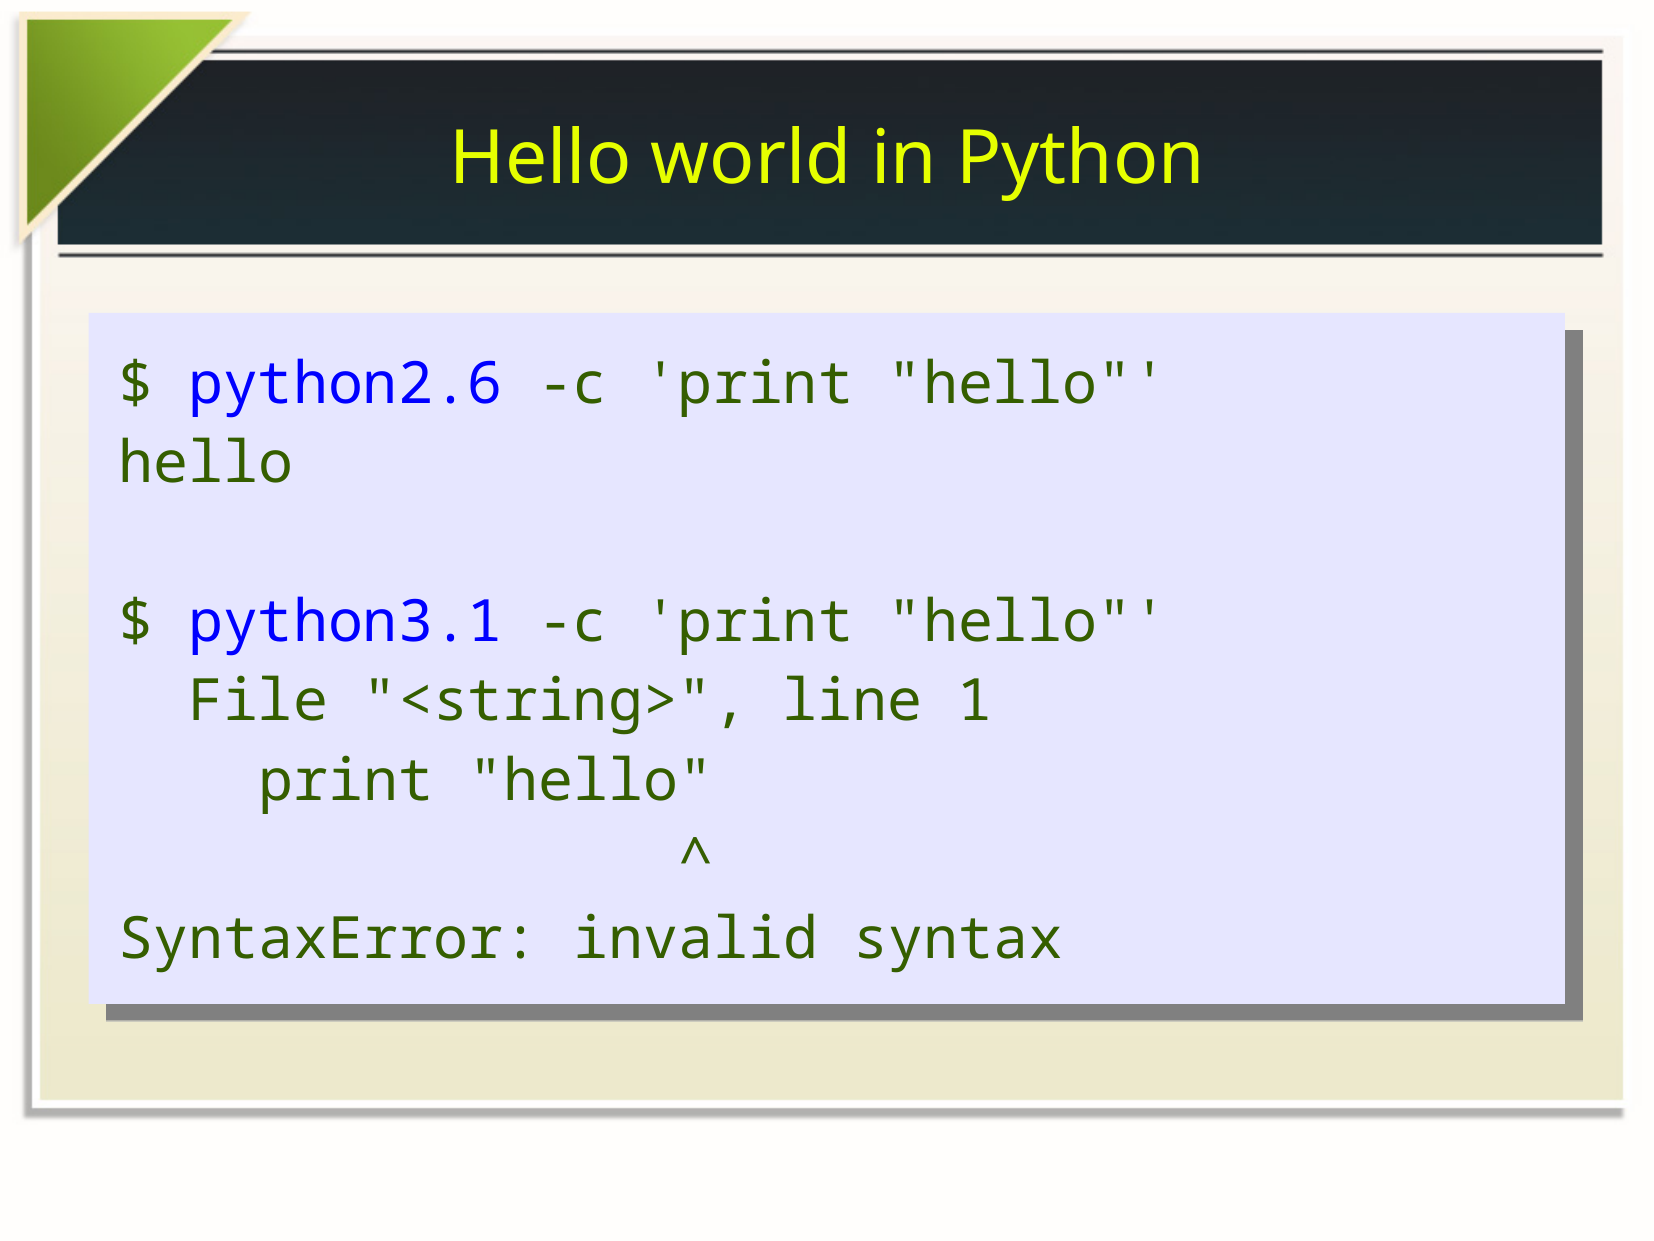

# Hello world in Python
$ python2.6 -c 'print "hello"'
hello
$ python3.1 -c 'print "hello"'
 File "<string>", line 1
 print "hello"
 ^
SyntaxError: invalid syntax